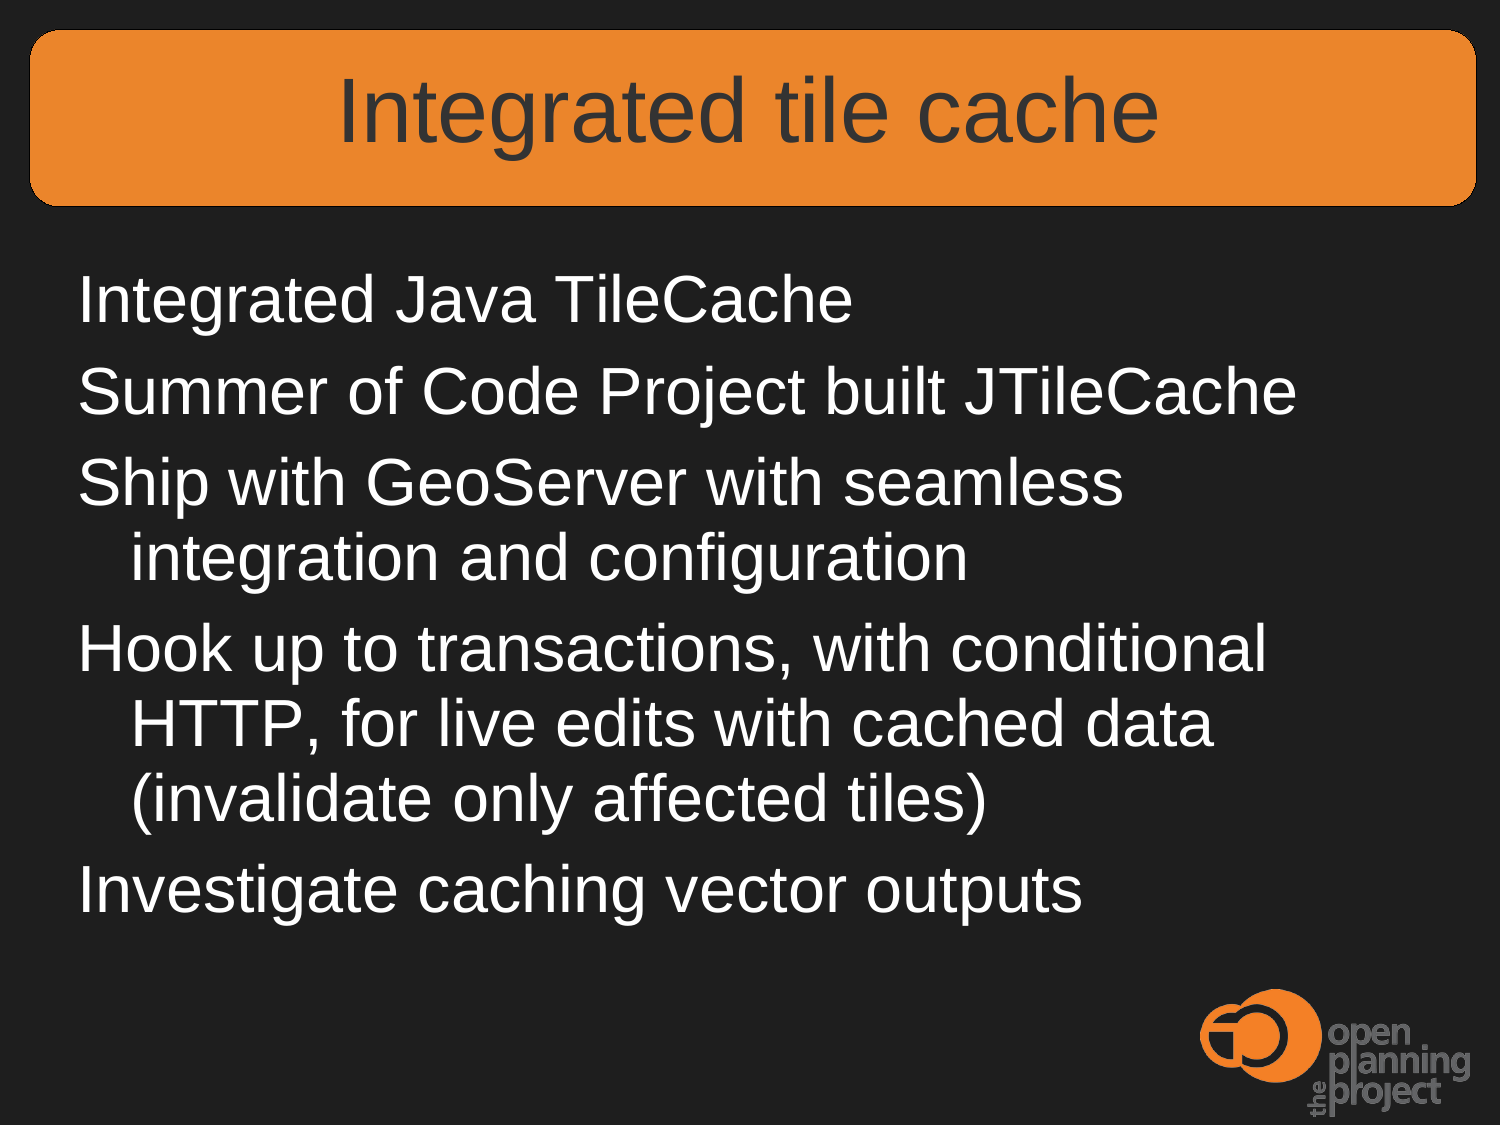

# Integrated tile cache
Integrated Java TileCache
Summer of Code Project built JTileCache
Ship with GeoServer with seamless integration and configuration
Hook up to transactions, with conditional HTTP, for live edits with cached data (invalidate only affected tiles)
Investigate caching vector outputs